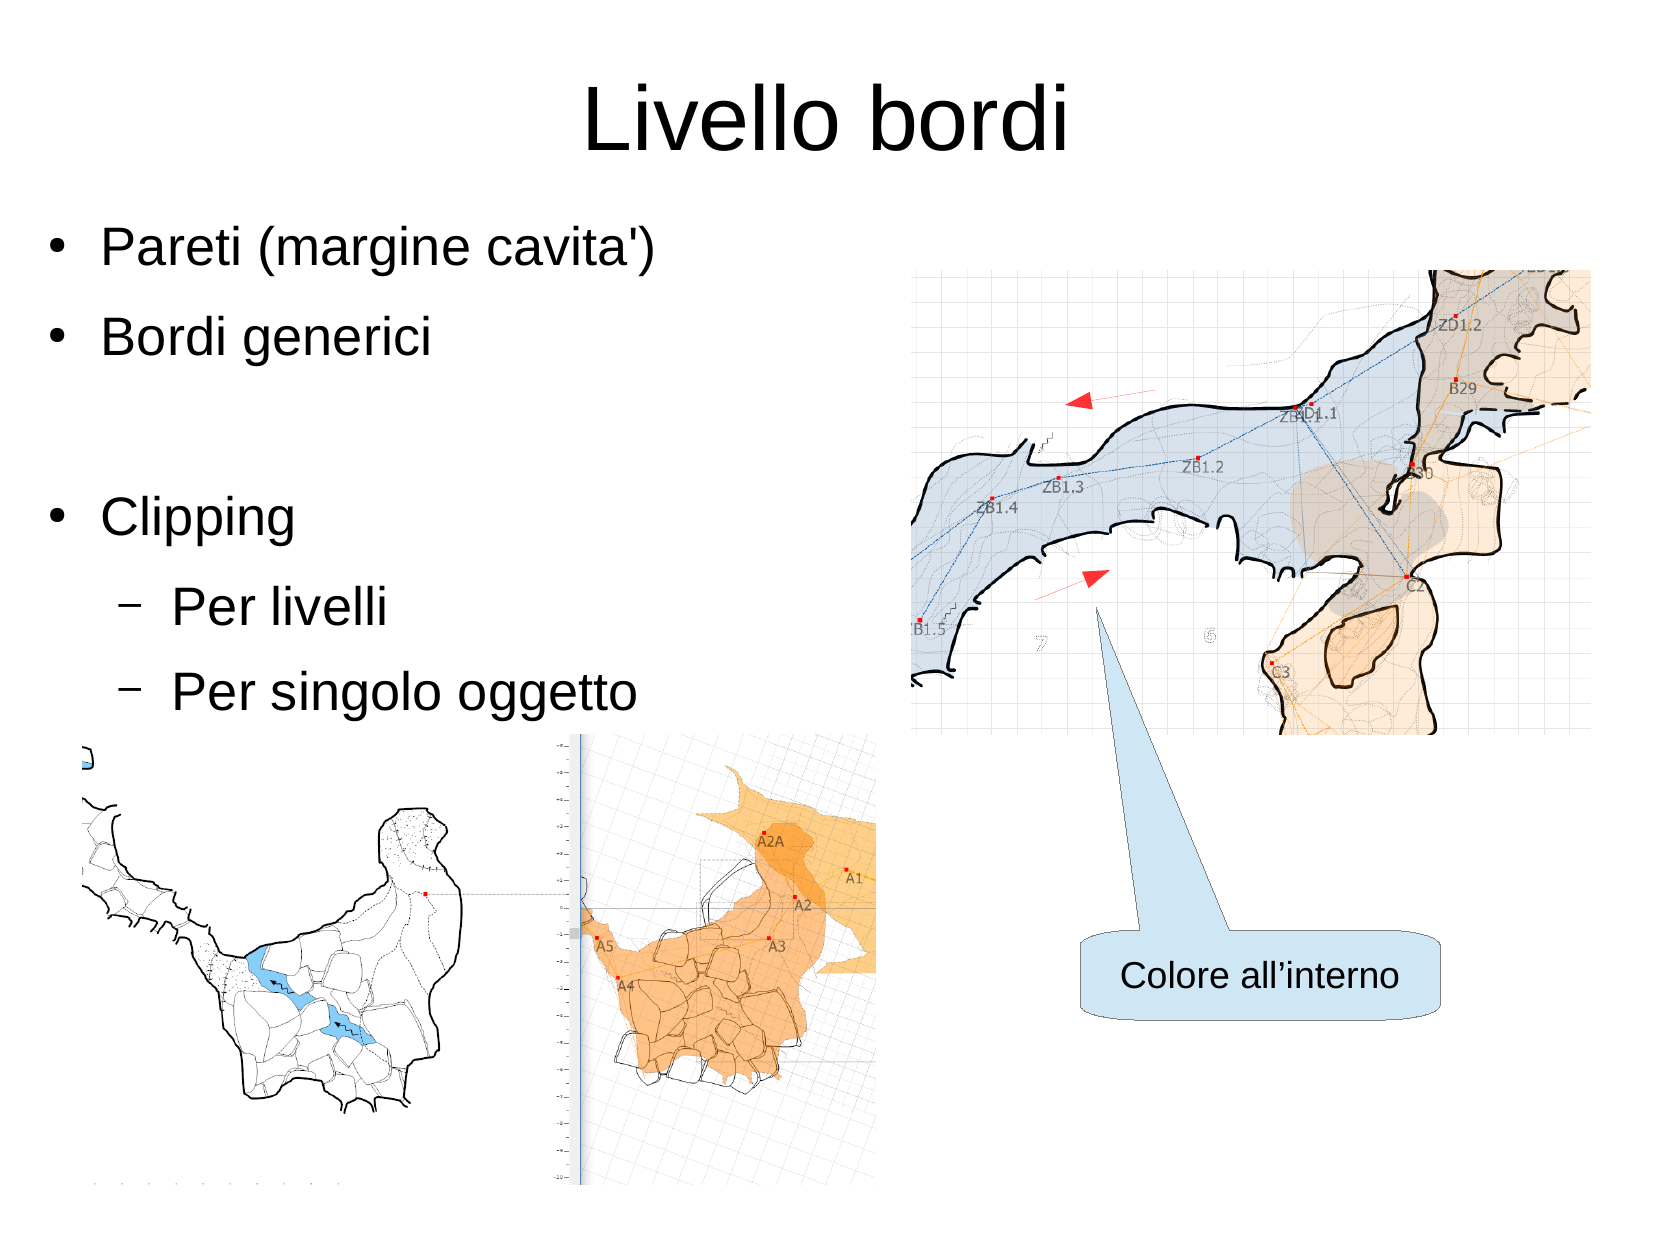

# Livello bordi
Pareti (margine cavita')
Bordi generici
Clipping
Per livelli
Per singolo oggetto
Colore all’interno